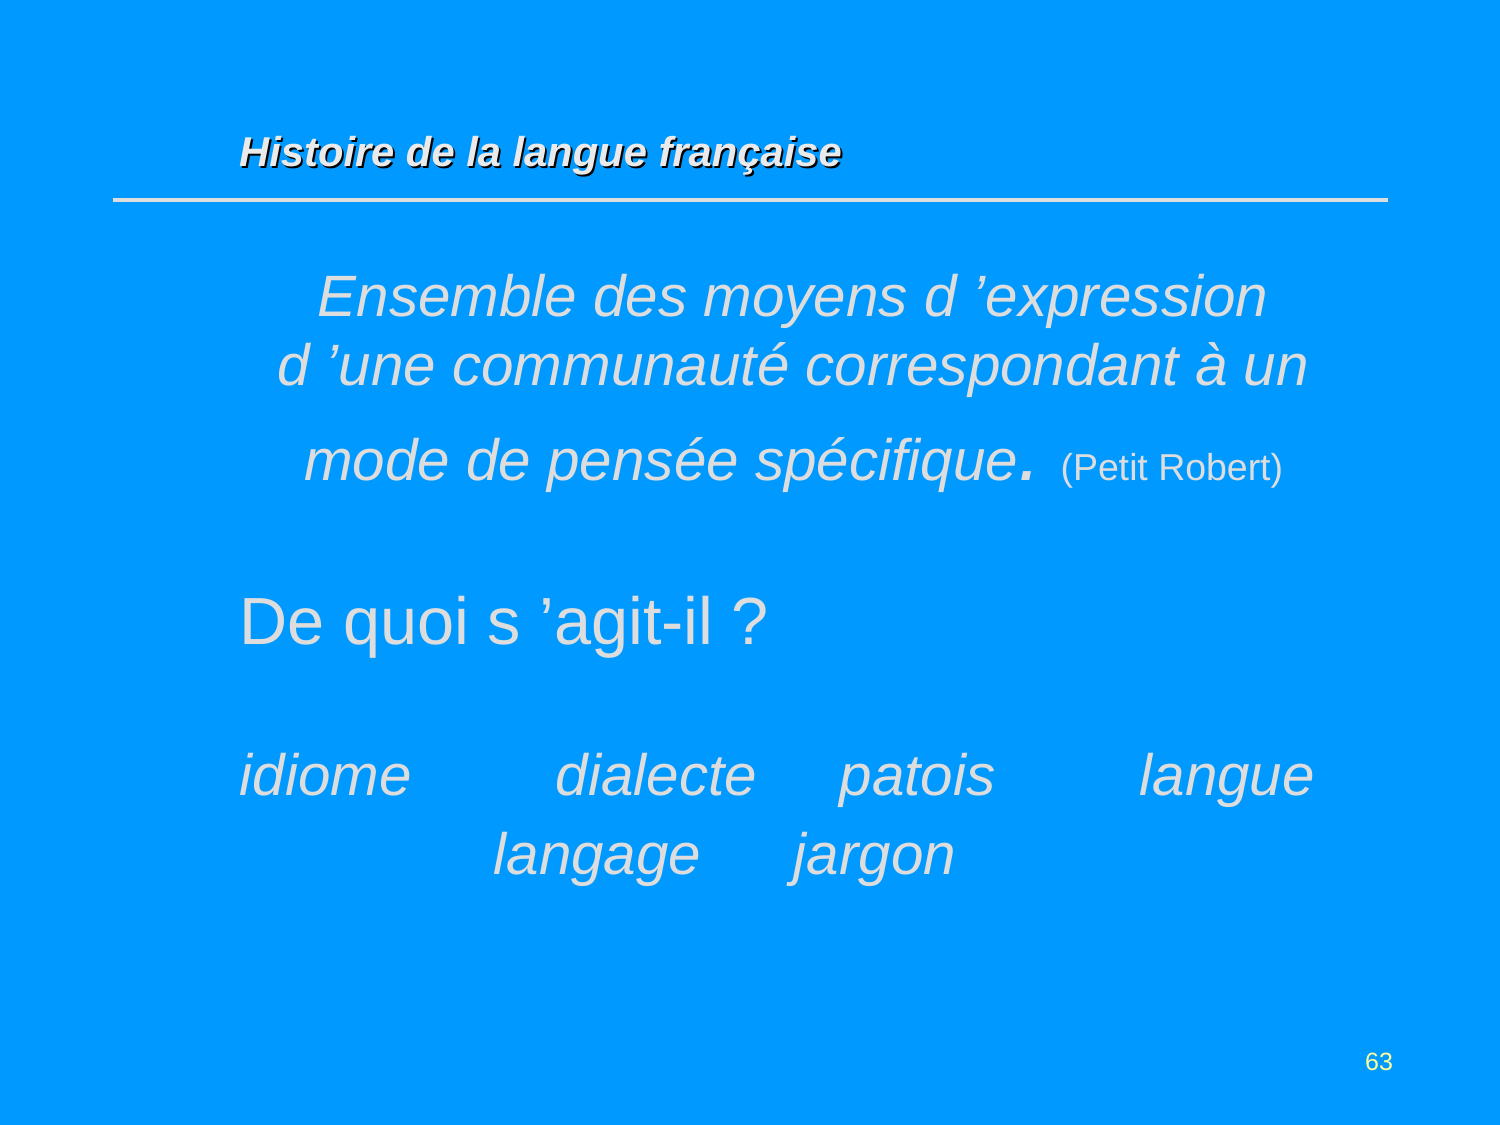

Histoire de la langue française
Ensemble des moyens d ’expression d ’une communauté correspondant à un mode de pensée spécifique. (Petit Robert)
De quoi s ’agit-il ?
idiome	 dialecte	patois	langue
langage 	jargon
63